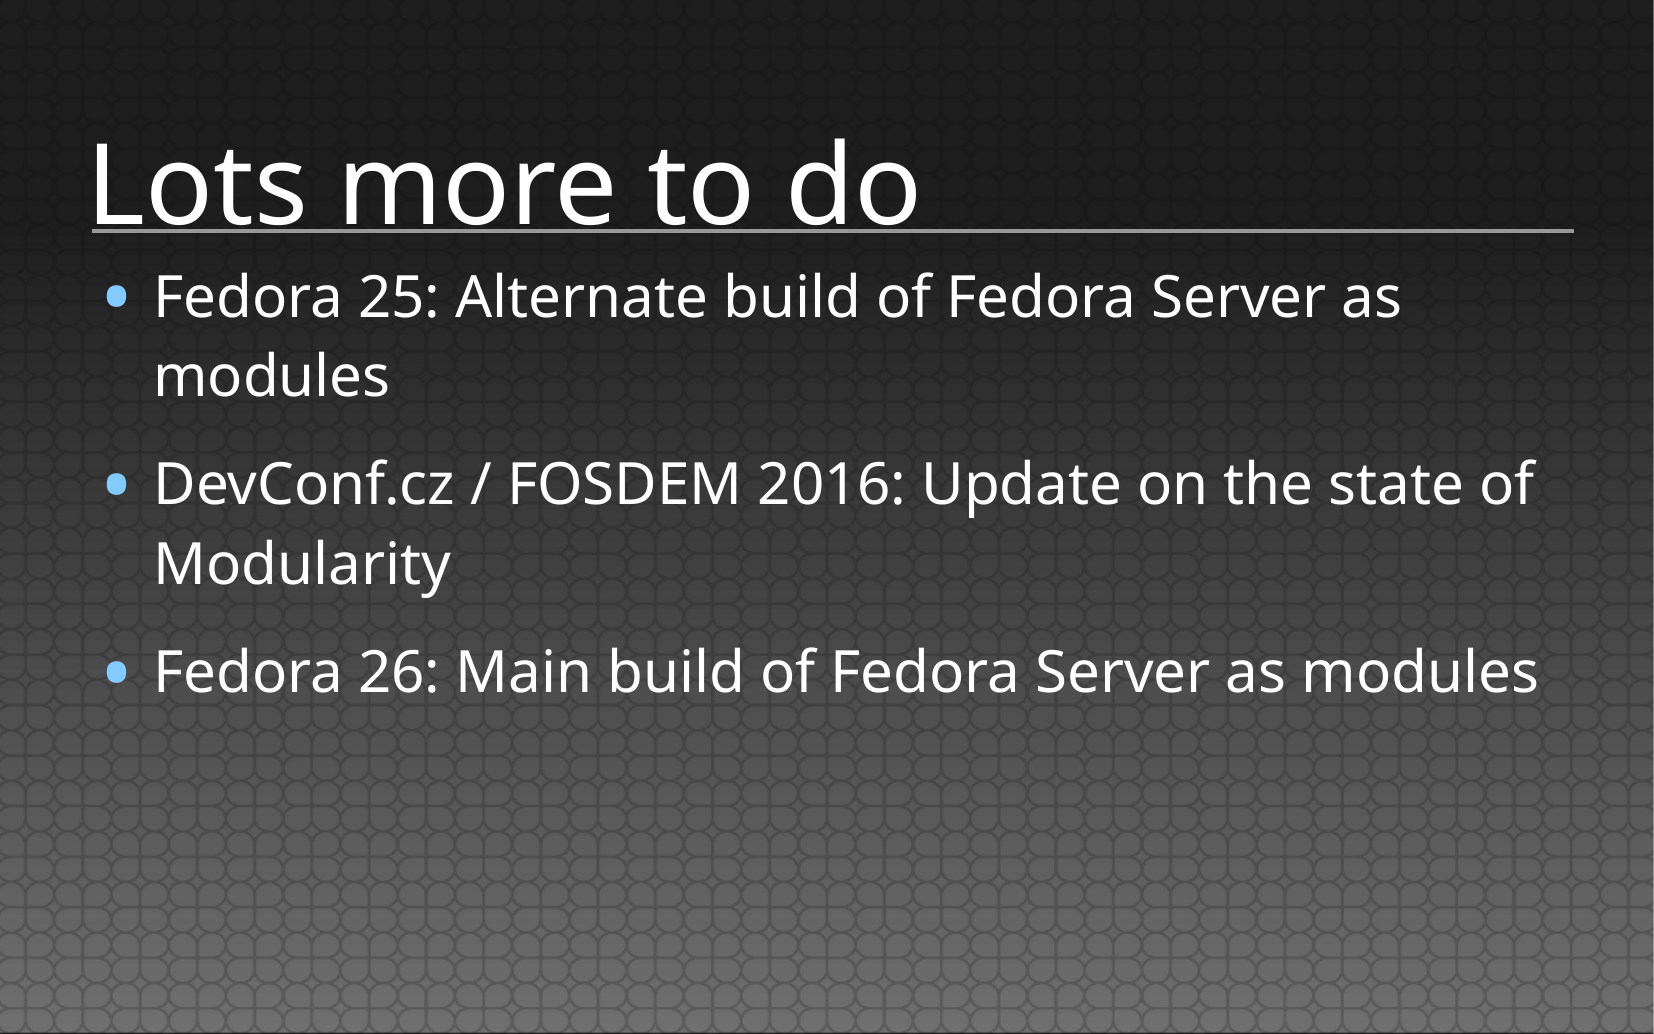

# Lots more to do
Fedora 25: Alternate build of Fedora Server as modules
DevConf.cz / FOSDEM 2016: Update on the state of Modularity
Fedora 26: Main build of Fedora Server as modules